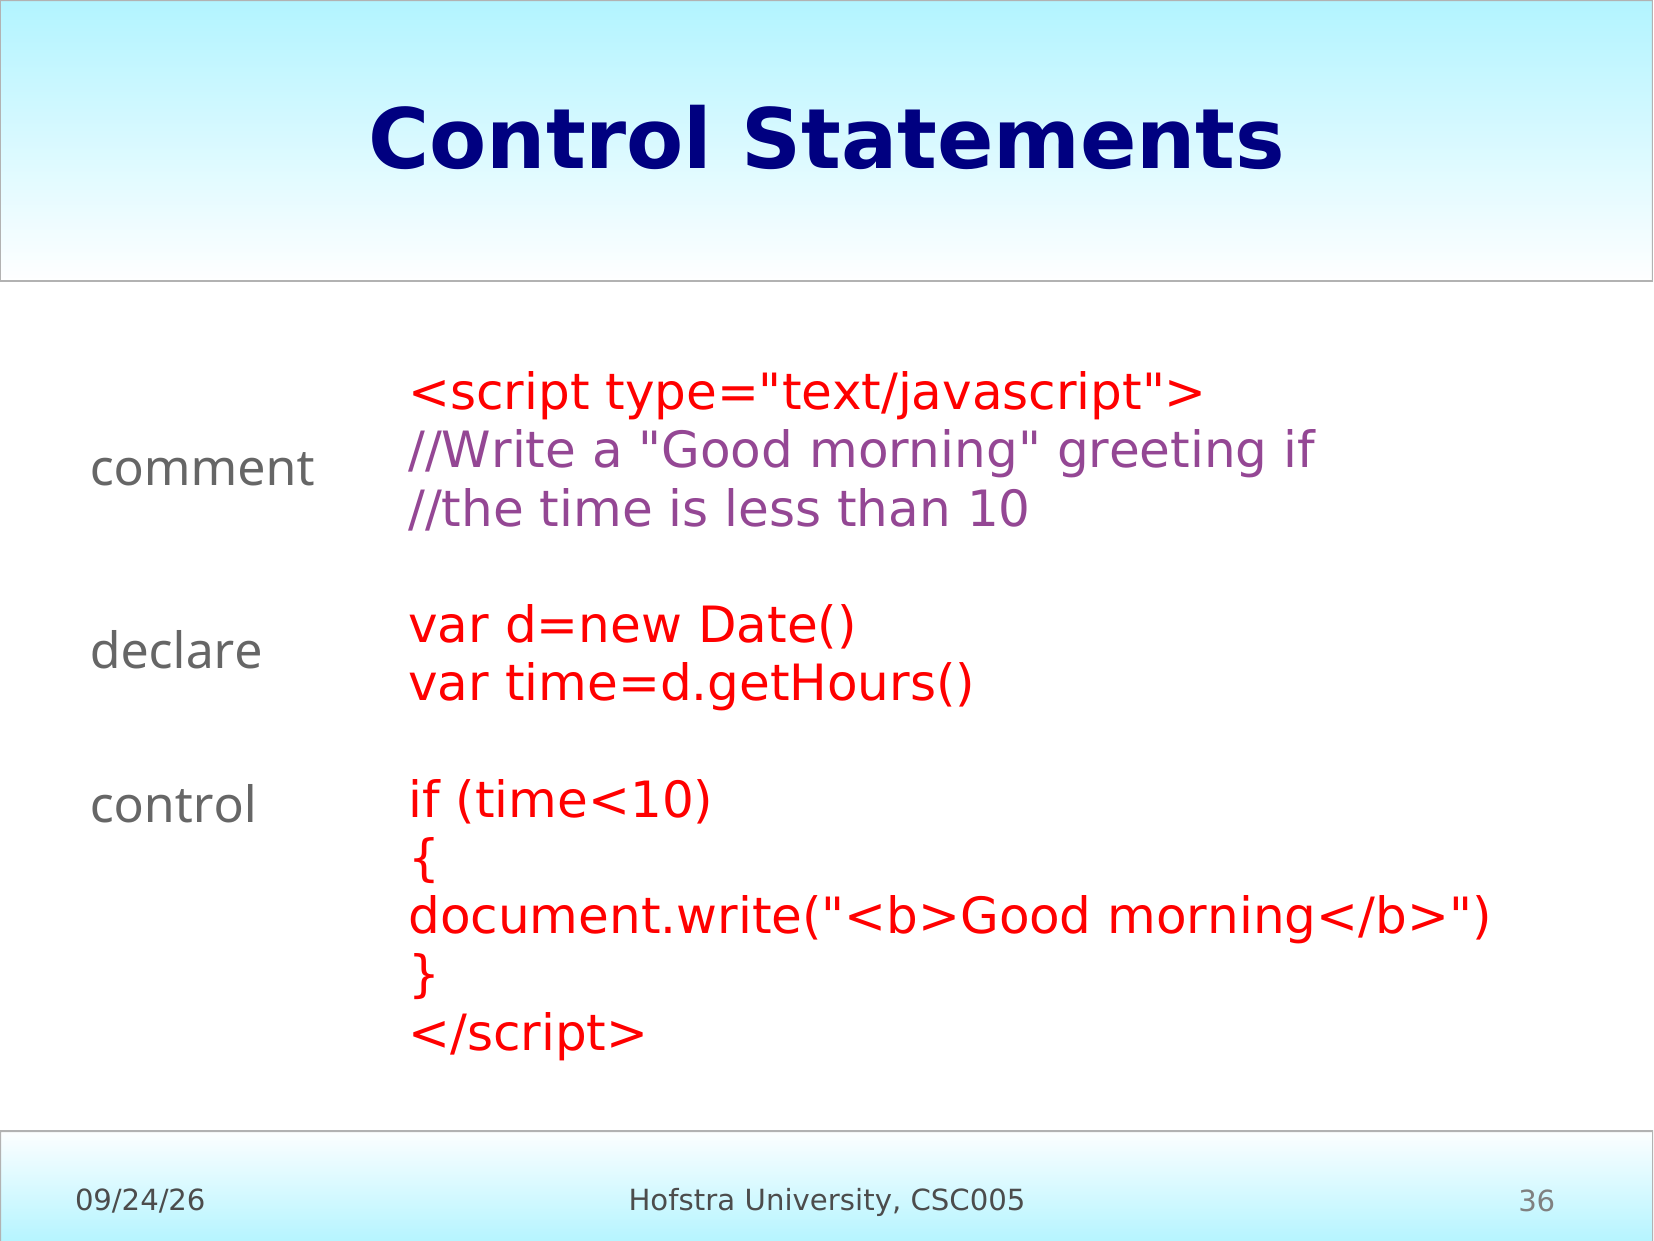

# Control Statements
<script type="text/javascript">
//Write a "Good morning" greeting if
//the time is less than 10
var d=new Date()
var time=d.getHours()
if (time<10)
{
document.write("<b>Good morning</b>")
}
</script>
comment
declare
control
36
Hofstra University, CSC005